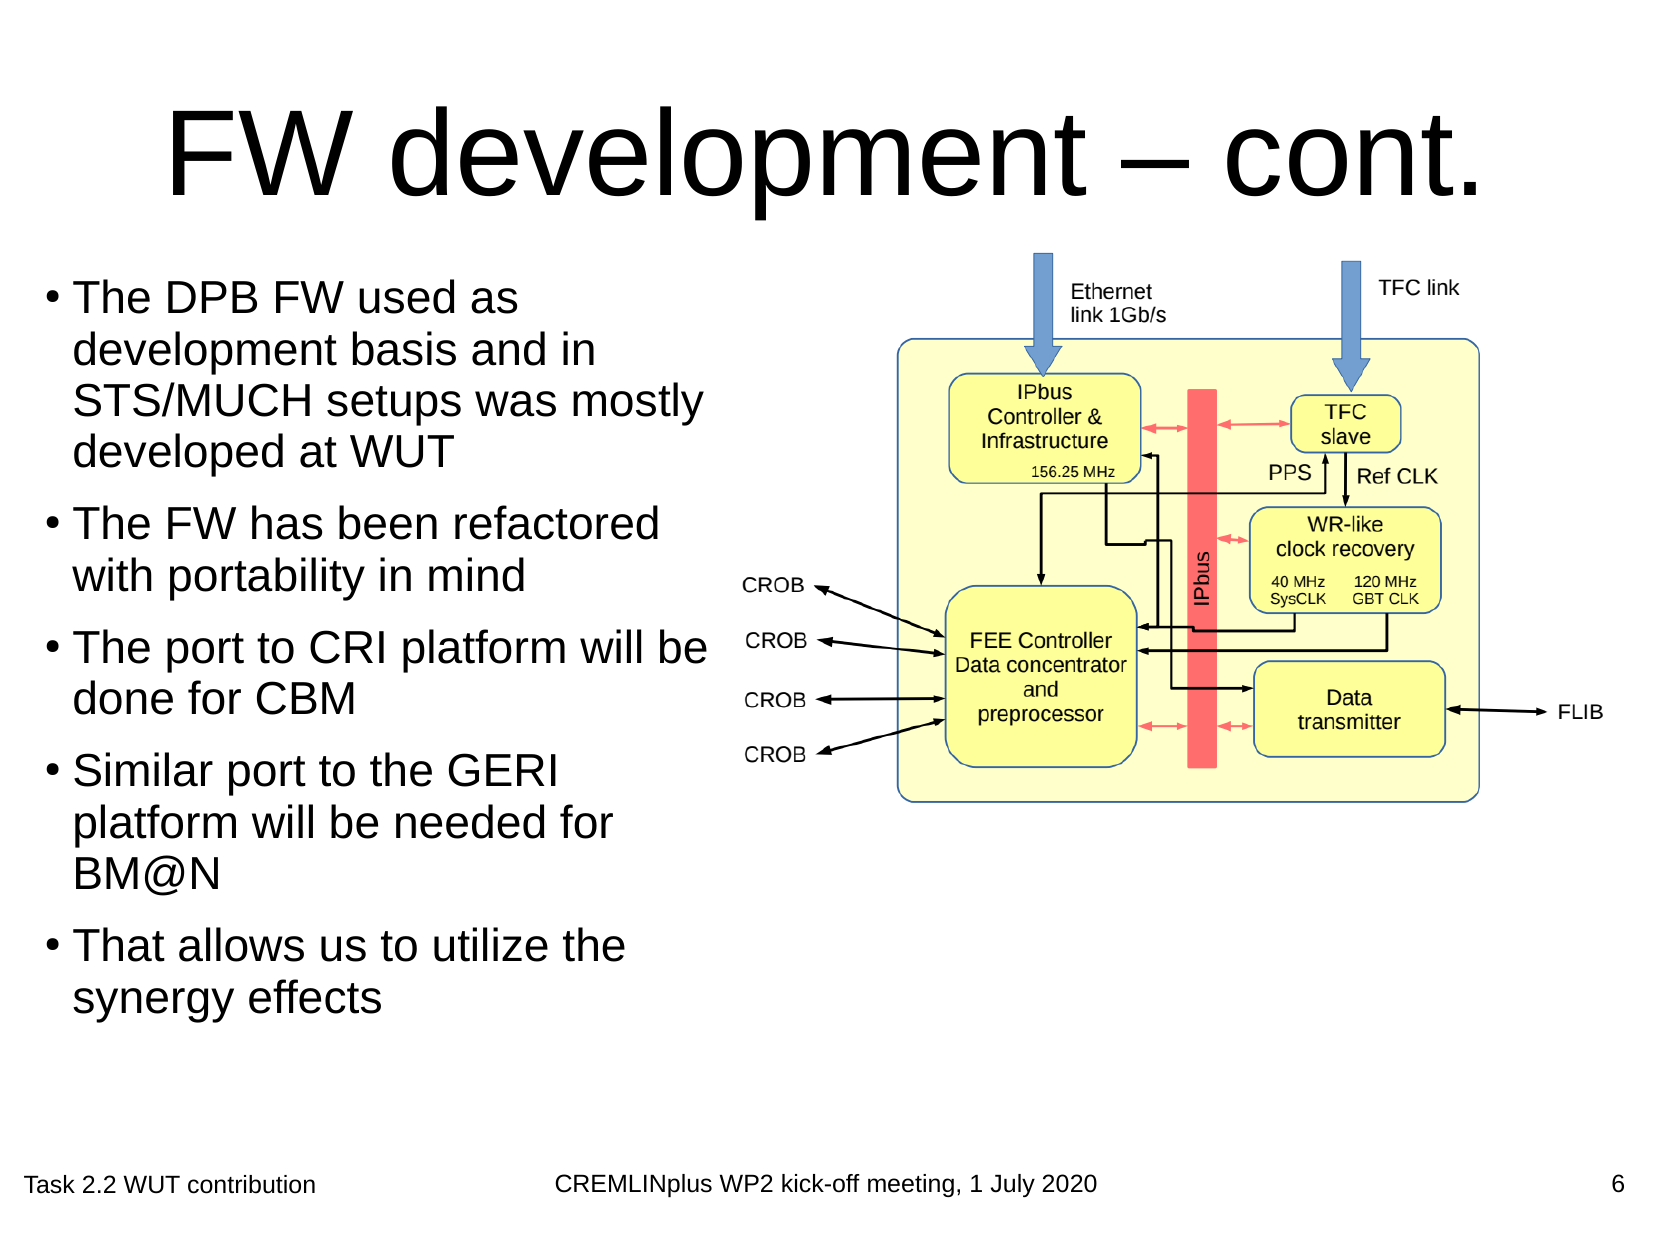

# FW development – cont.
The DPB FW used as development basis and in STS/MUCH setups was mostly developed at WUT
The FW has been refactored with portability in mind
The port to CRI platform will be done for CBM
Similar port to the GERI platform will be needed for BM@N
That allows us to utilize the synergy effects
CREMLINplus WP2 kick-off meeting, 1 July 2020
6
Task 2.2 WUT contribution